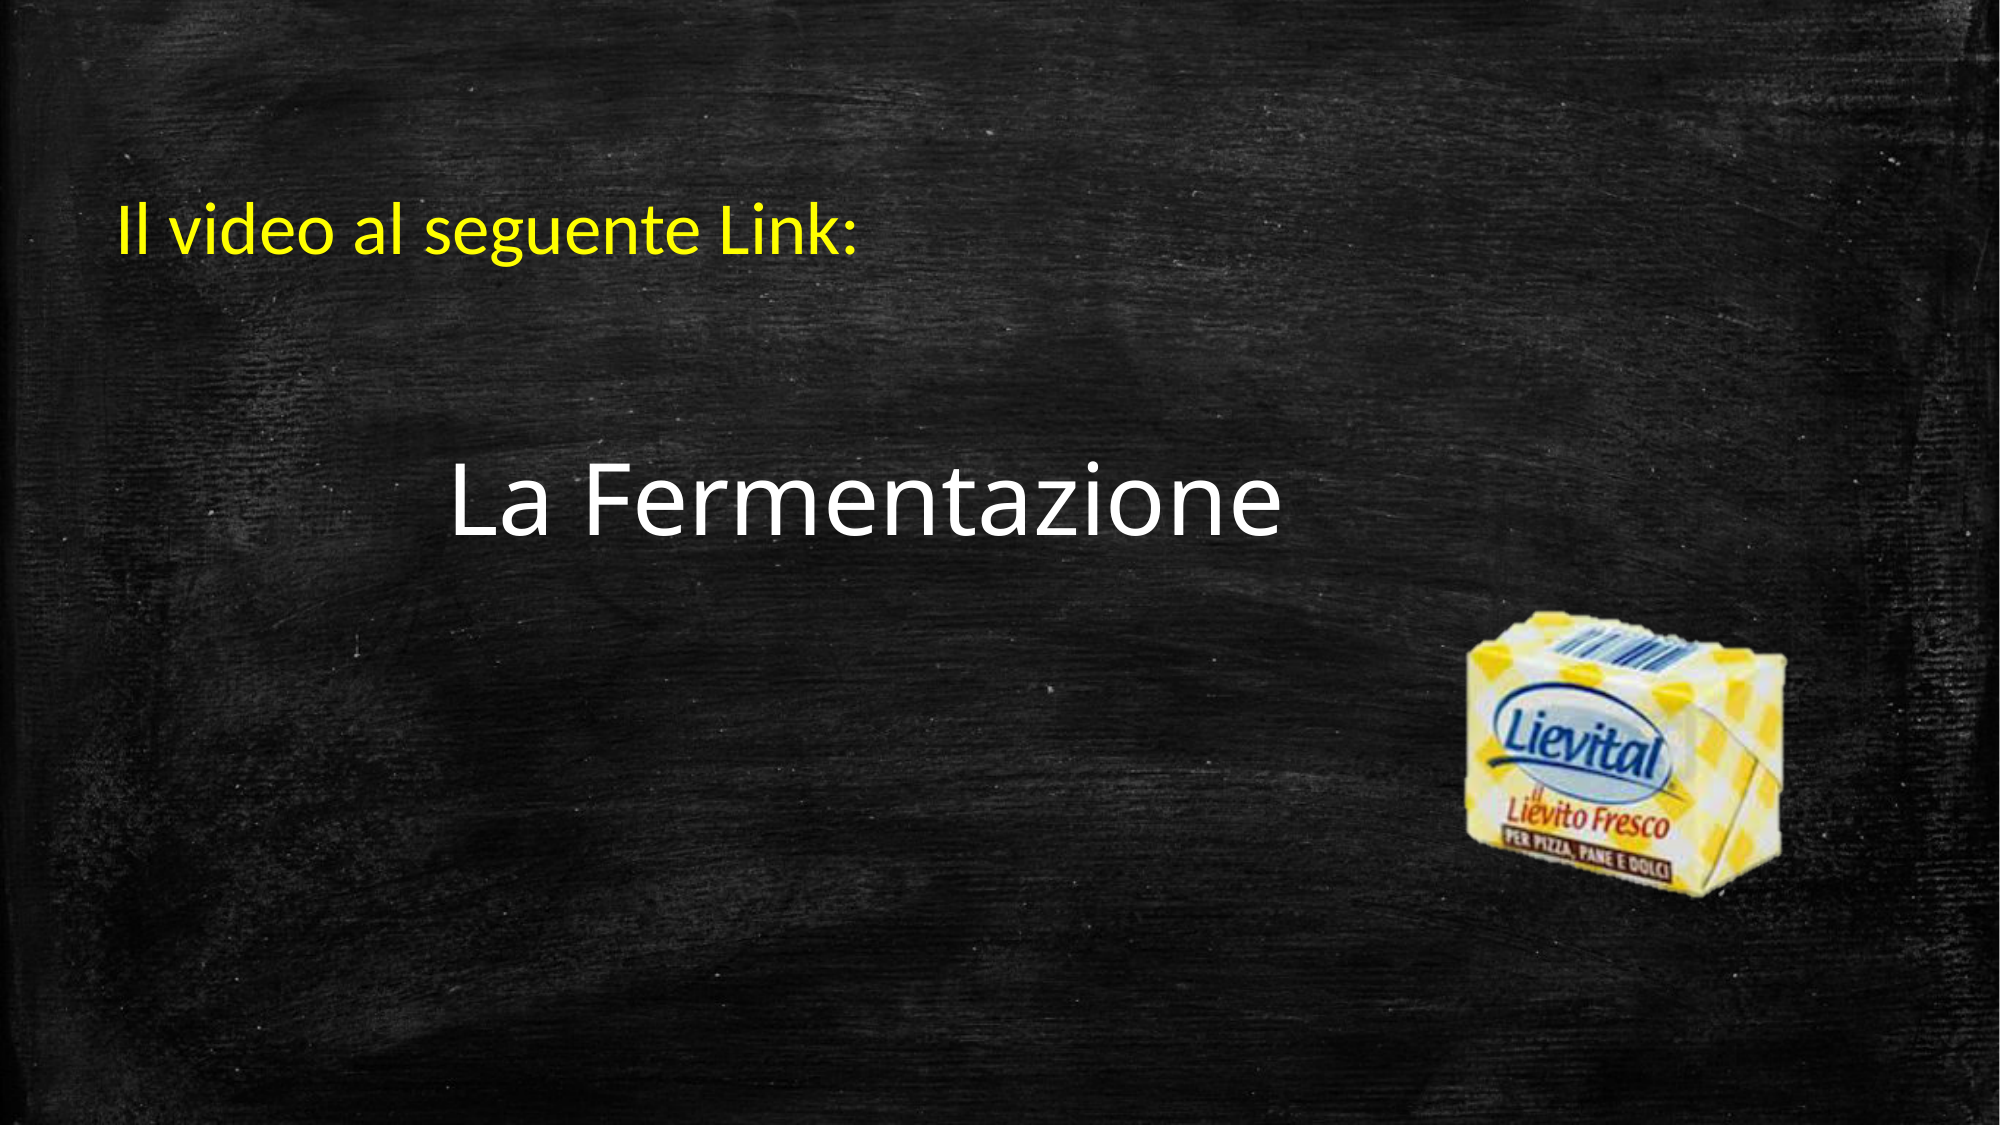

Il video al seguente Link:
La Fermentazione